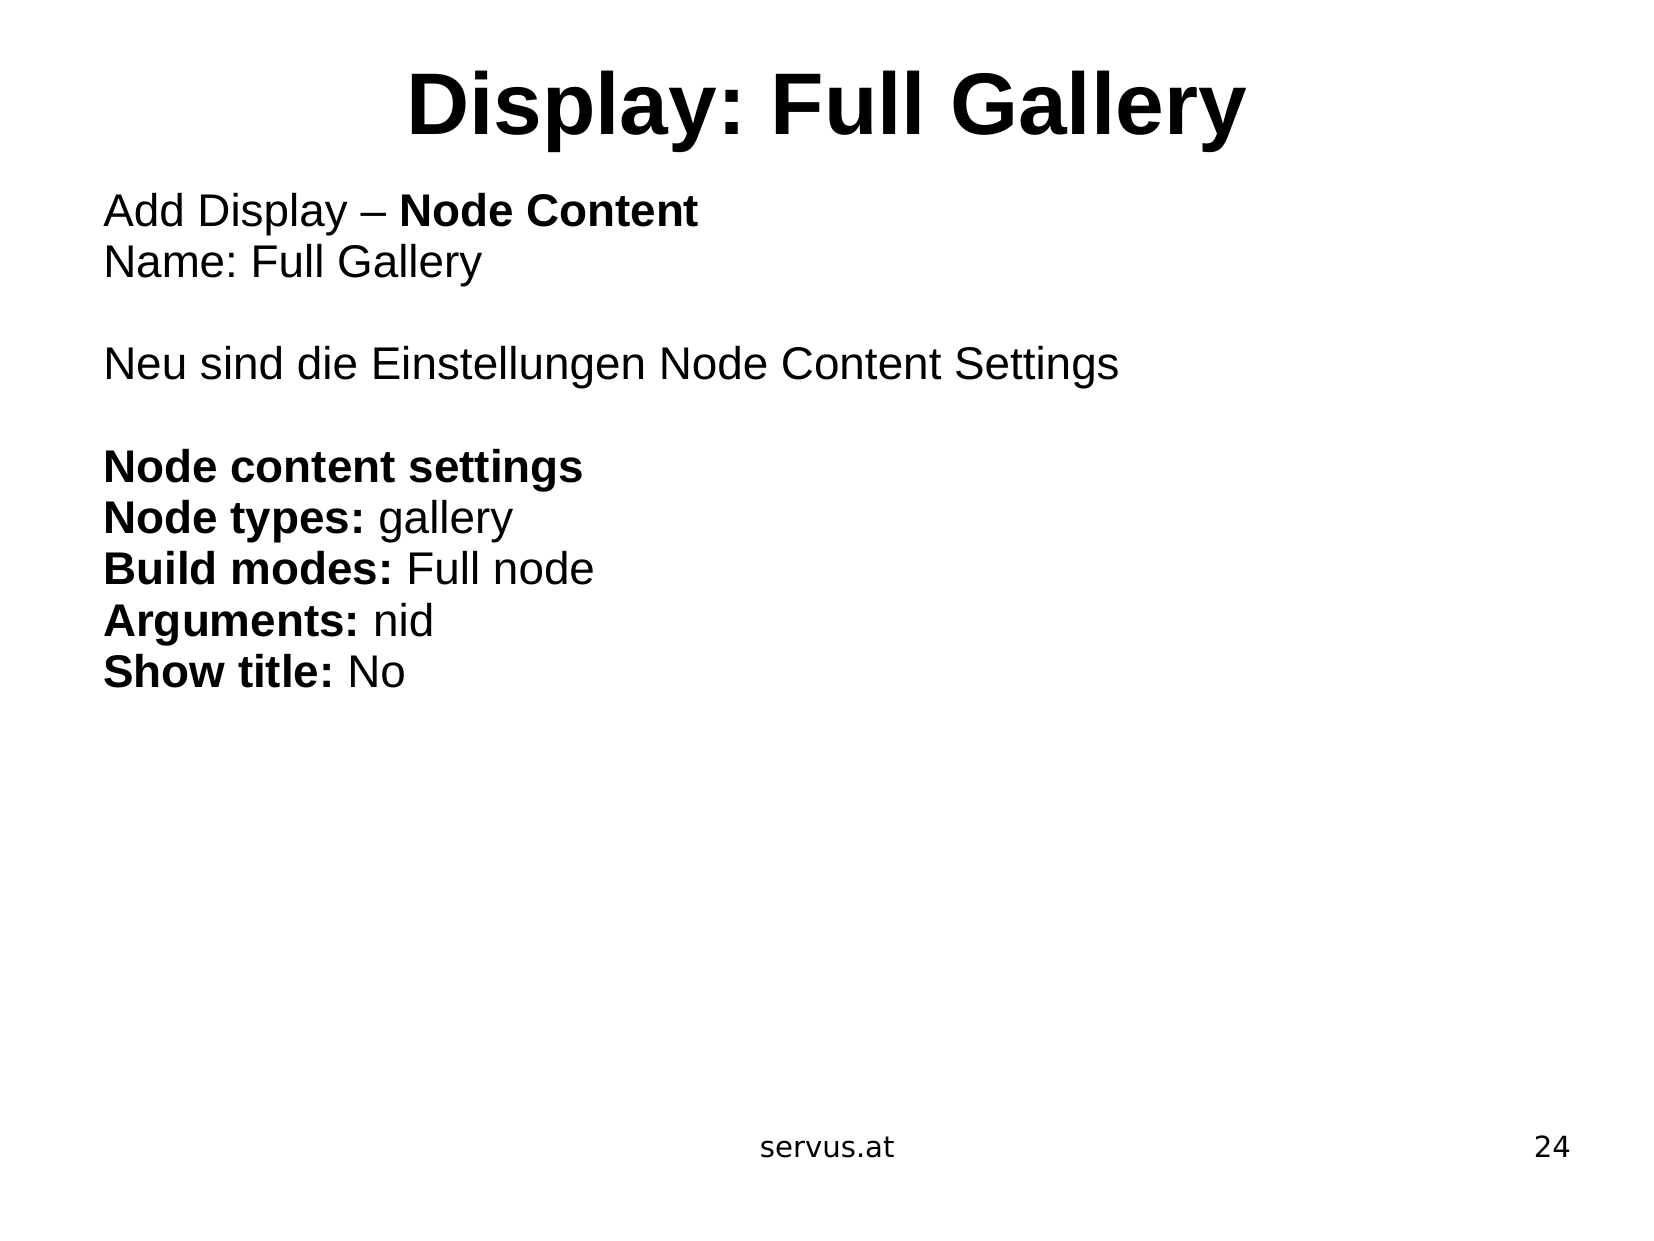

# Display: Full Gallery
Add Display – Node Content
Name: Full Gallery
Neu sind die Einstellungen Node Content Settings
Node content settings
Node types: gallery
Build modes: Full node
Arguments: nid
Show title: No
servus.at
24